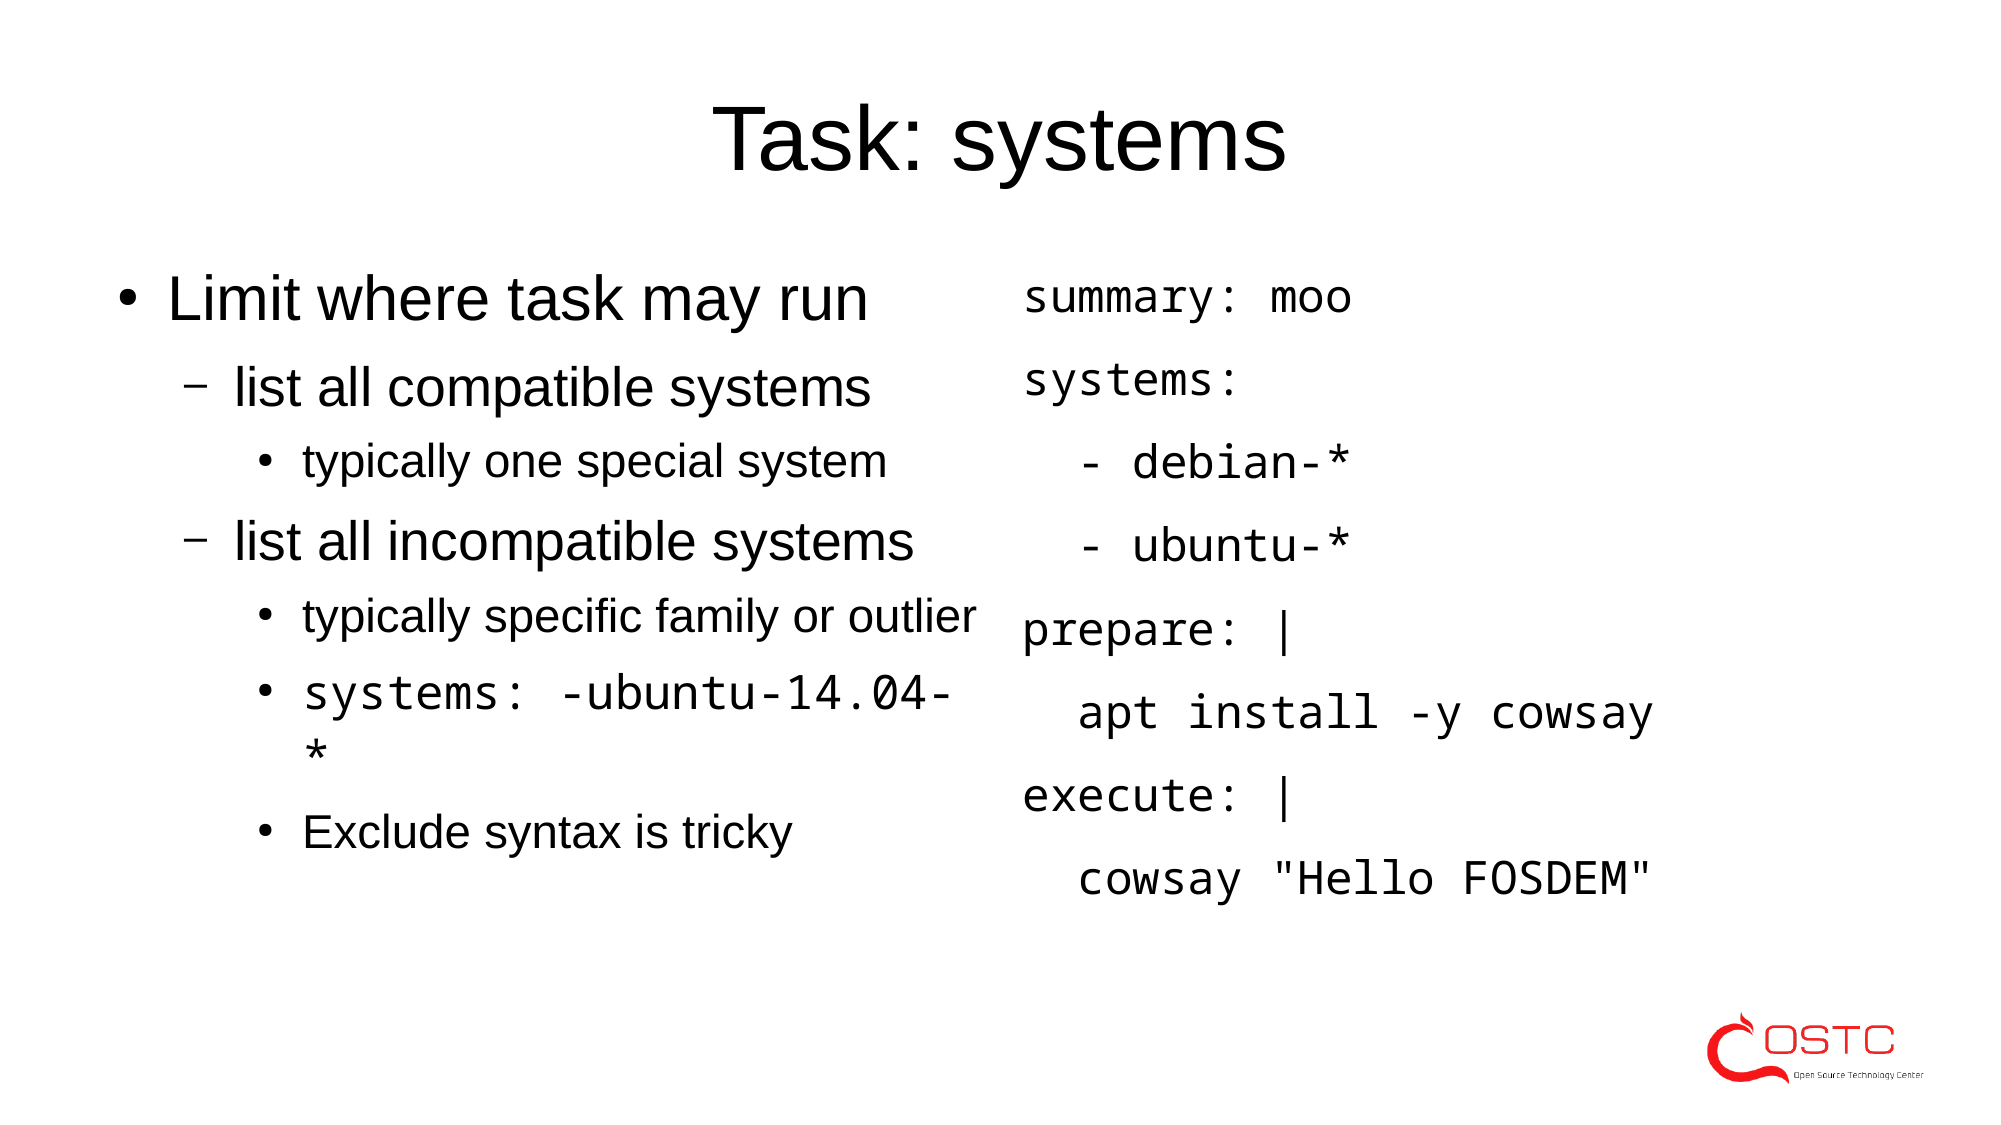

# Task: systems
Limit where task may run
list all compatible systems
typically one special system
list all incompatible systems
typically specific family or outlier
systems: -ubuntu-14.04-*
Exclude syntax is tricky
summary: moo
systems:
 - debian-*
 - ubuntu-*
prepare: |
 apt install -y cowsay
execute: |
 cowsay "Hello FOSDEM"